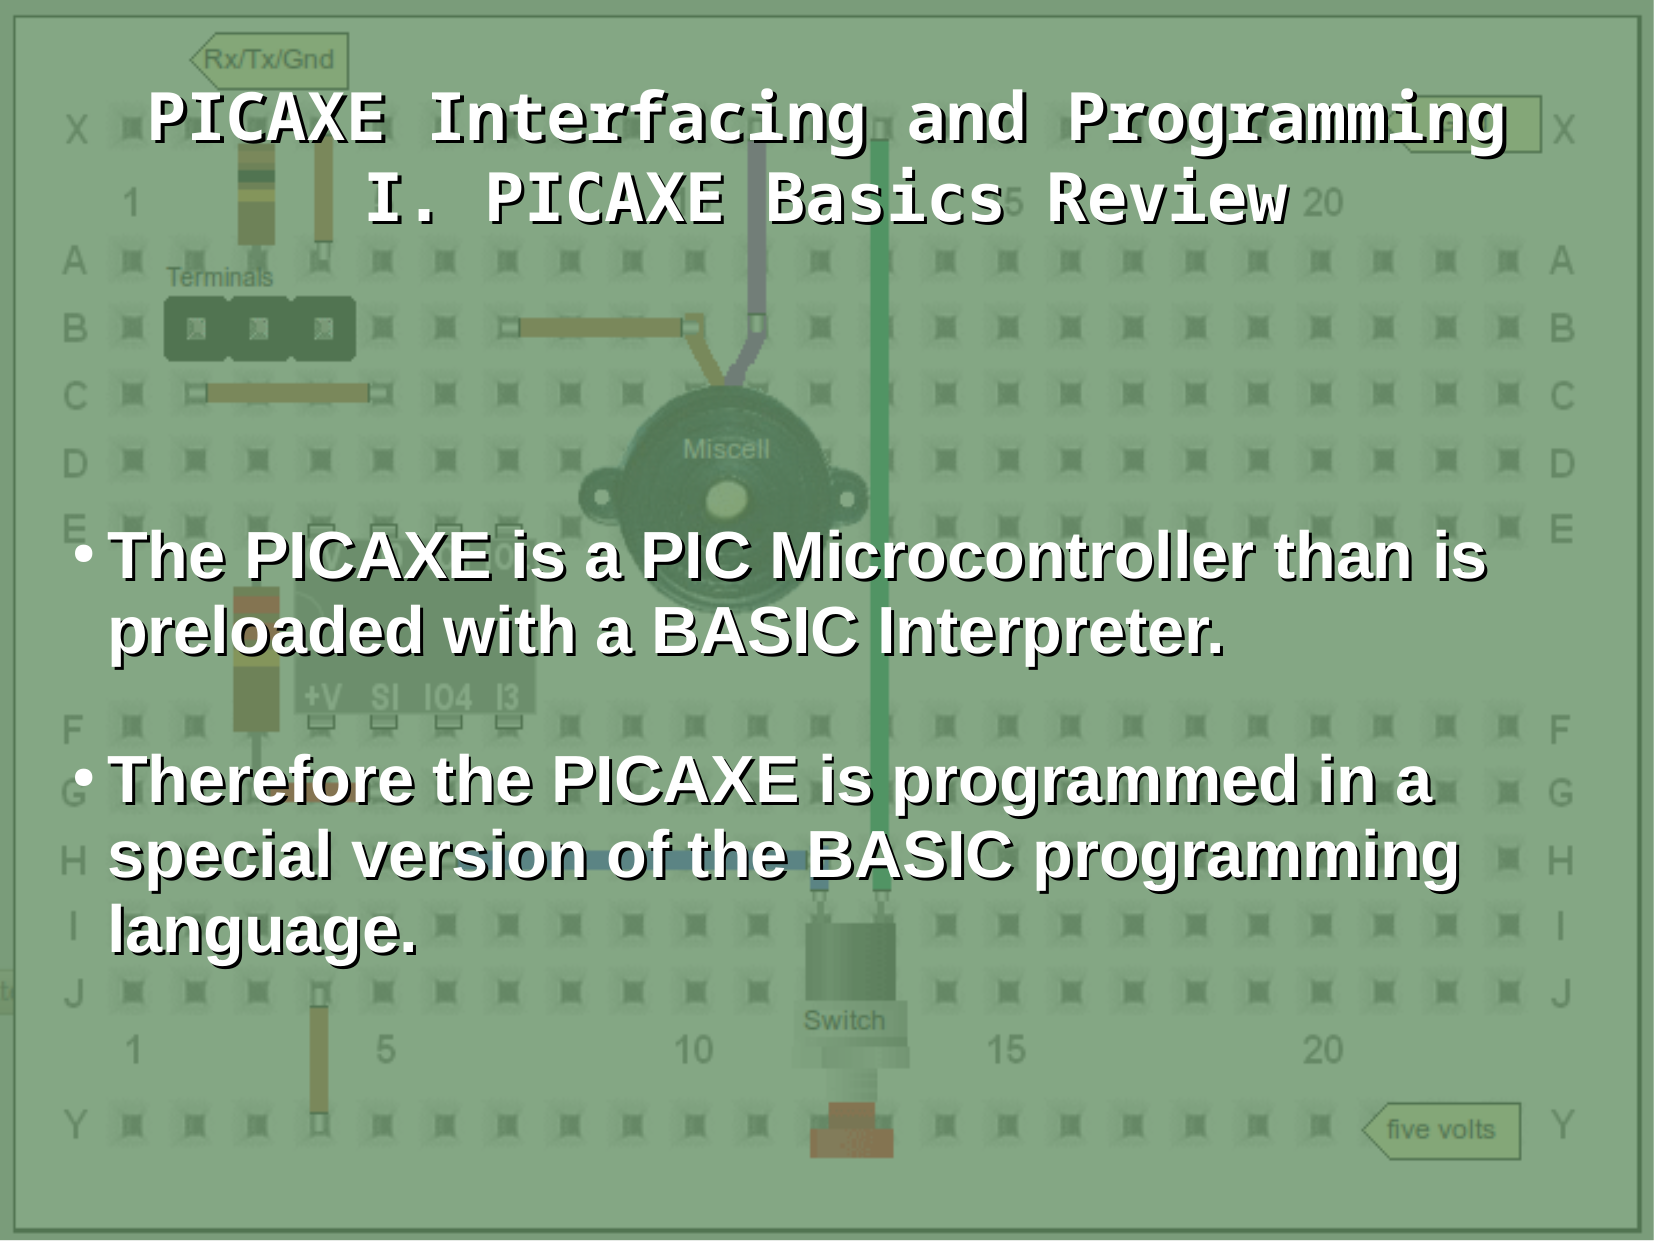

# PICAXE Interfacing and Programming I. PICAXE Basics Review
The PICAXE is a PIC Microcontroller than is preloaded with a BASIC Interpreter.
Therefore the PICAXE is programmed in a special version of the BASIC programming language.